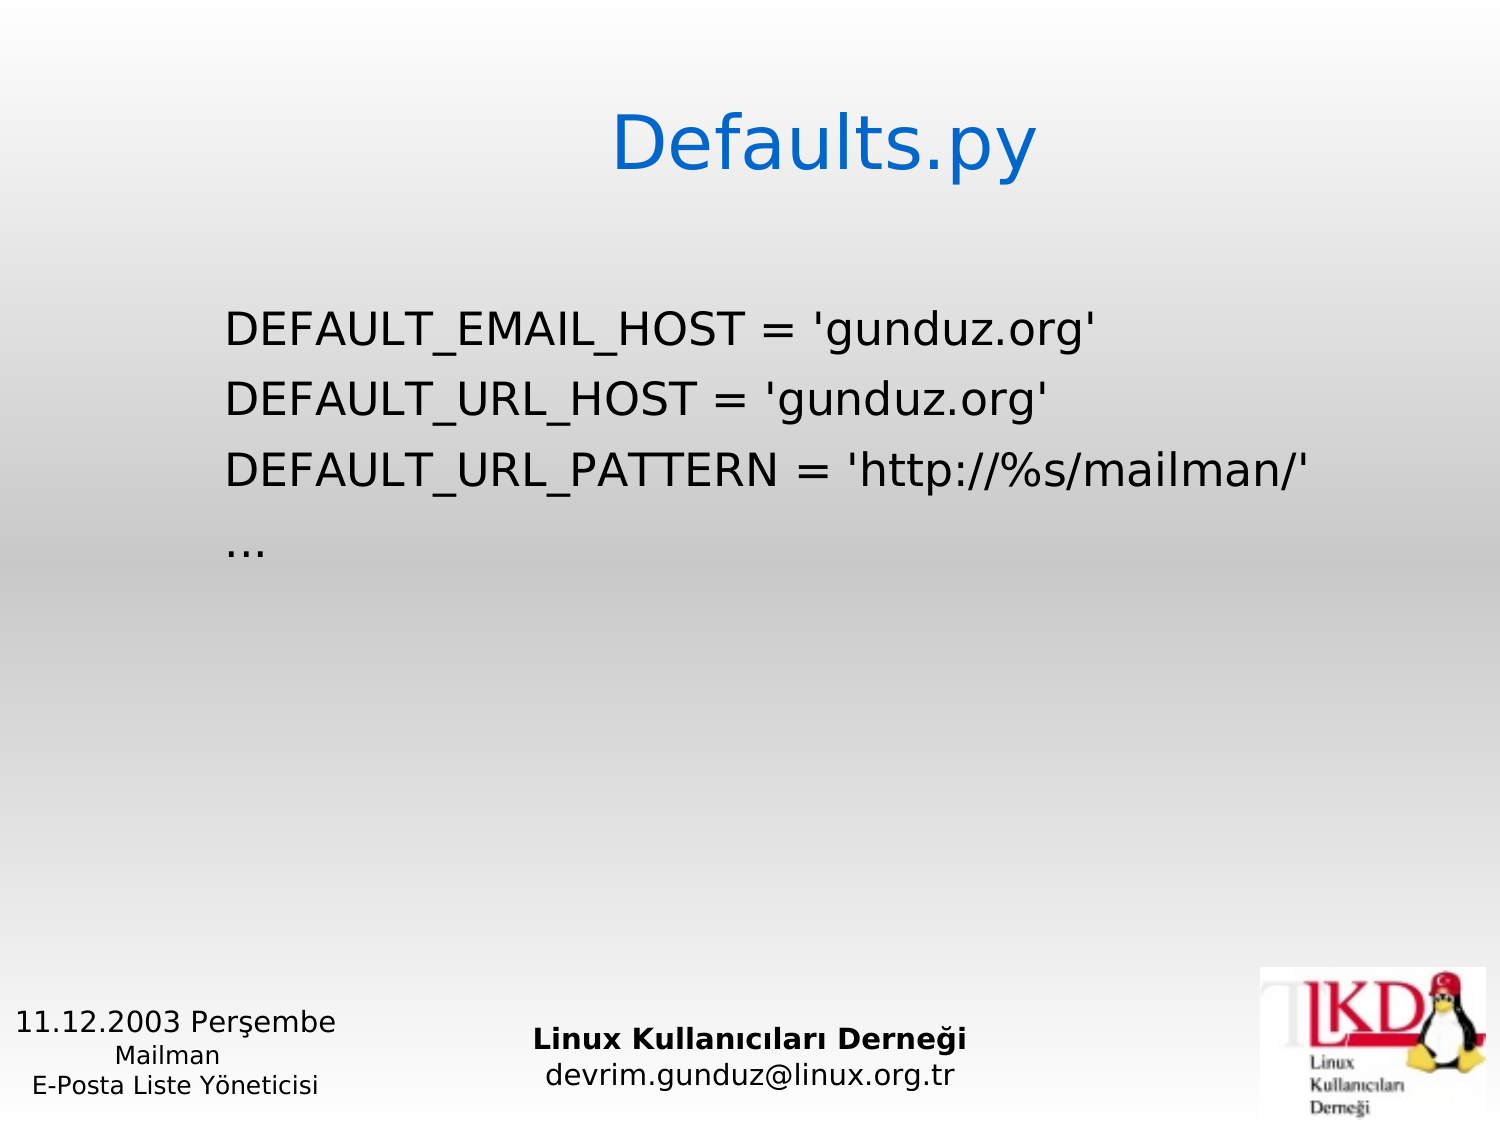

# Defaults.py
DEFAULT_EMAIL_HOST = 'gunduz.org'
DEFAULT_URL_HOST = 'gunduz.org'
DEFAULT_URL_PATTERN = 'http://%s/mailman/'
...